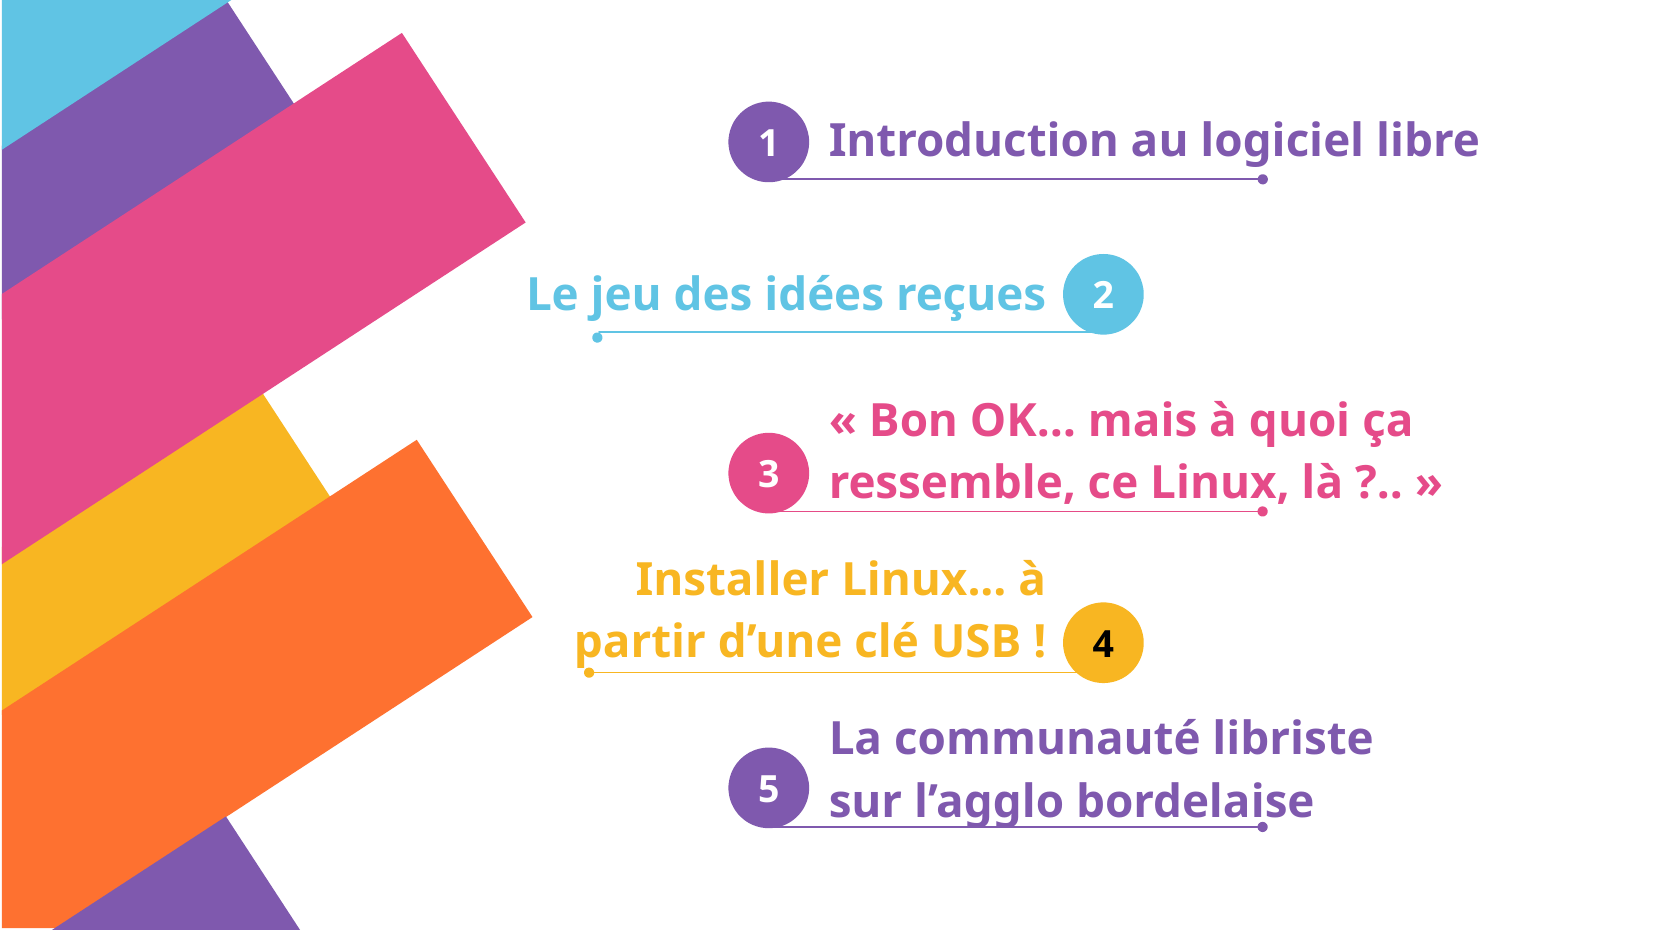

# Introduction au logiciel libre
1
Le jeu des idées reçues
2
« Bon OK… mais à quoi ça ressemble, ce Linux, là ?.. »
3
Installer Linux... à partir d’une clé USB !
4
La communauté libriste
sur l’agglo bordelaise
5